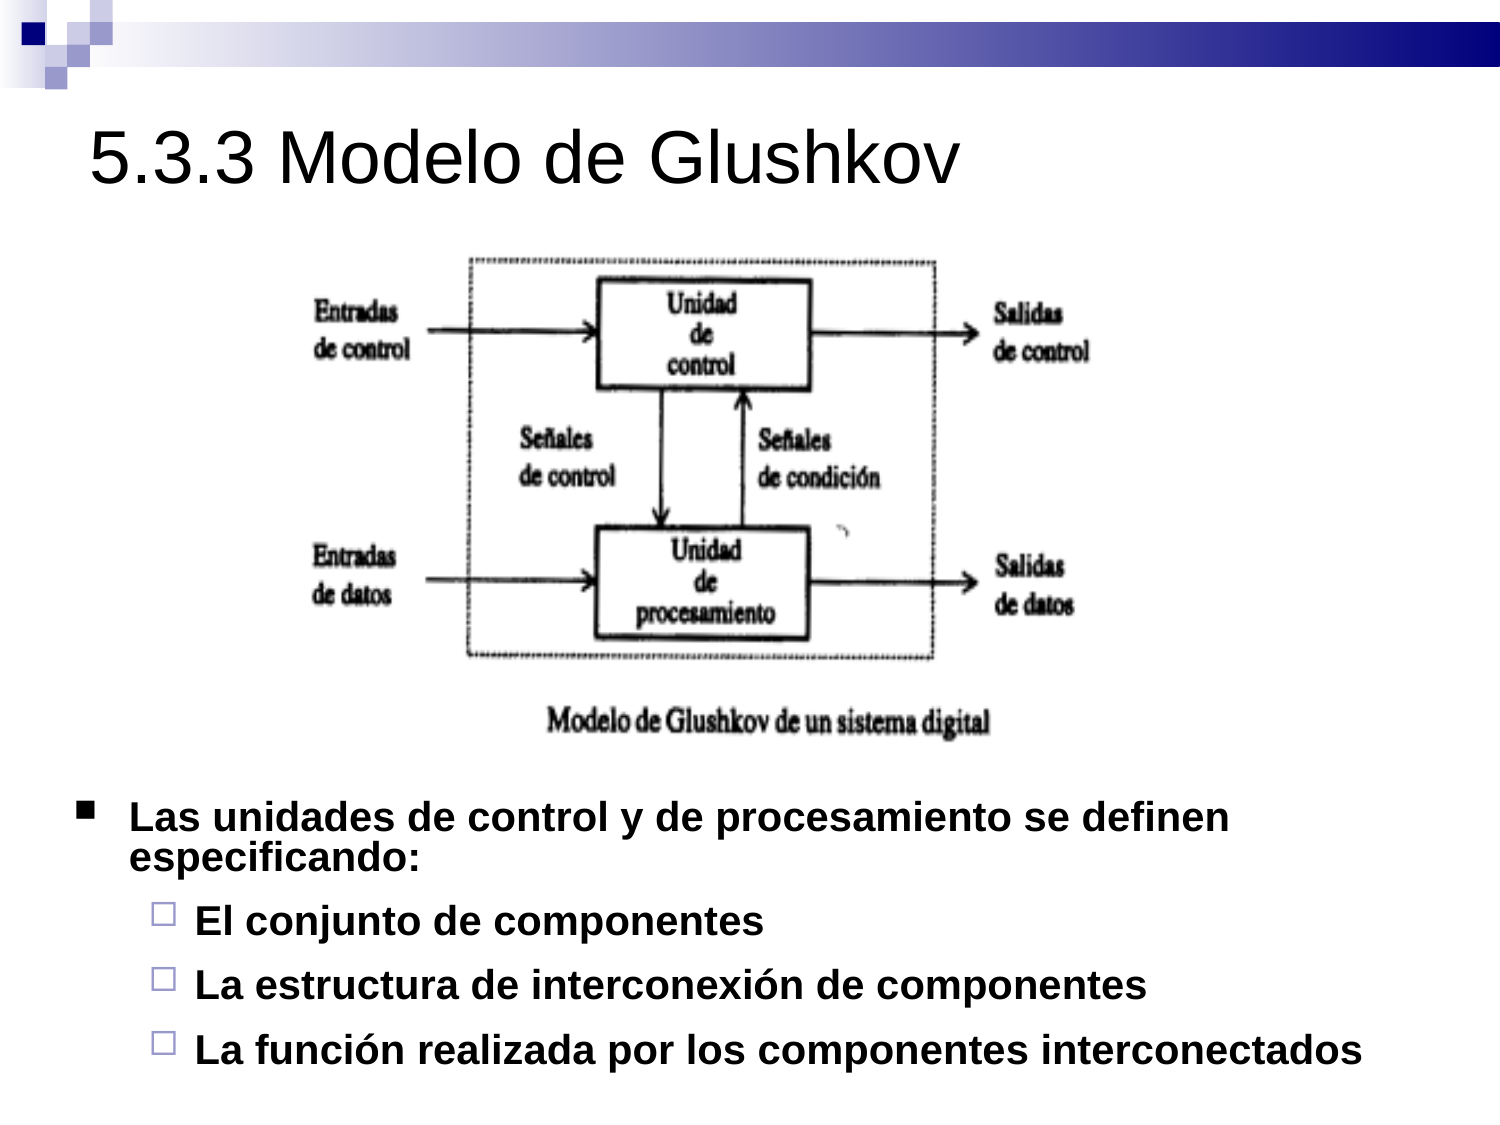

# 5.3.3 Modelo de Glushkov
Las unidades de control y de procesamiento se definen especificando:
El conjunto de componentes
La estructura de interconexión de componentes
La función realizada por los componentes interconectados